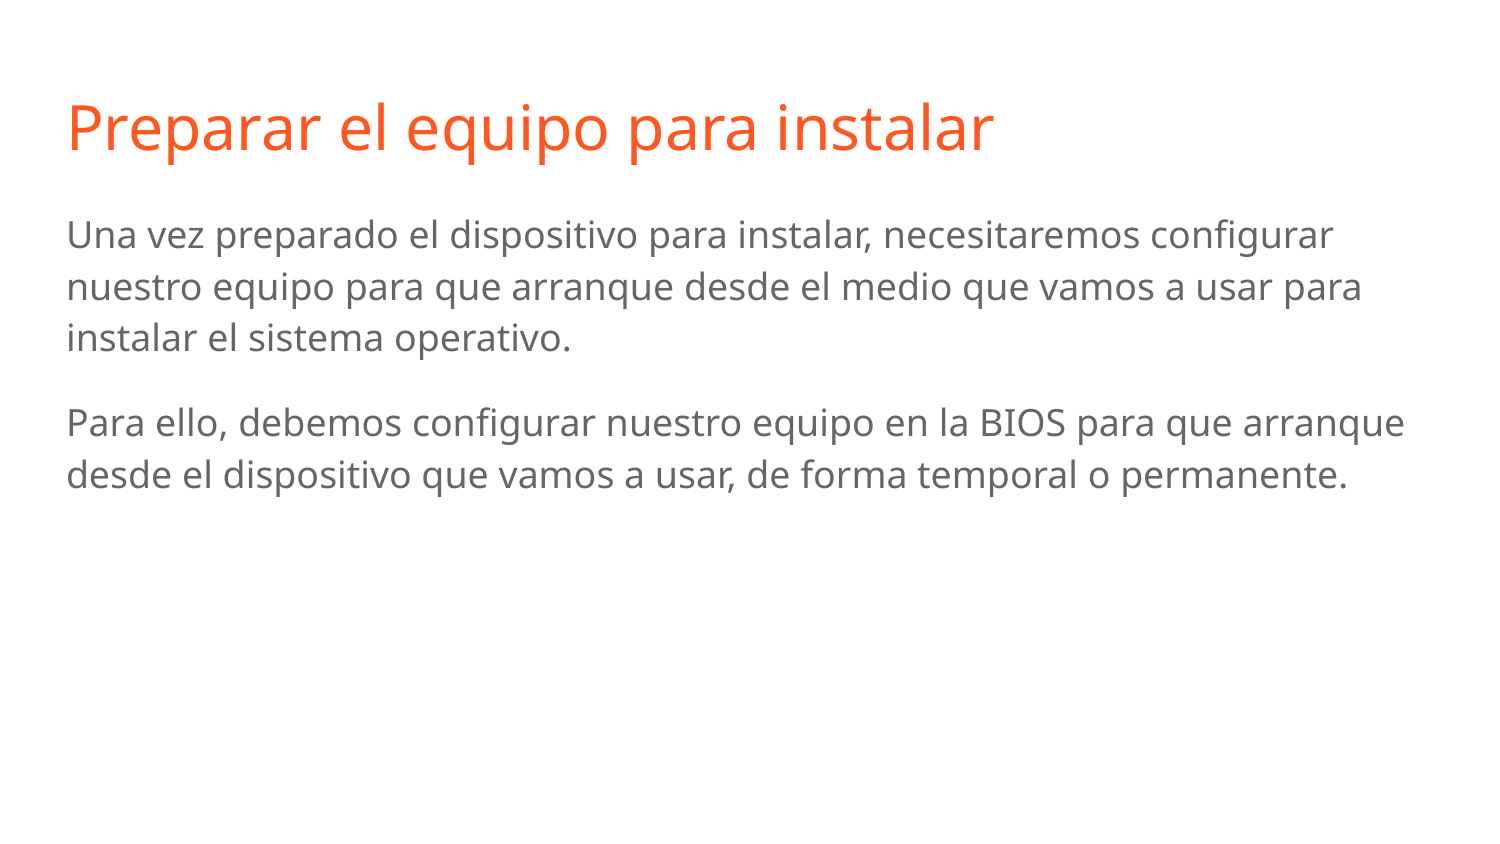

# Preparar el equipo para instalar
Una vez preparado el dispositivo para instalar, necesitaremos configurar nuestro equipo para que arranque desde el medio que vamos a usar para instalar el sistema operativo.
Para ello, debemos configurar nuestro equipo en la BIOS para que arranque desde el dispositivo que vamos a usar, de forma temporal o permanente.